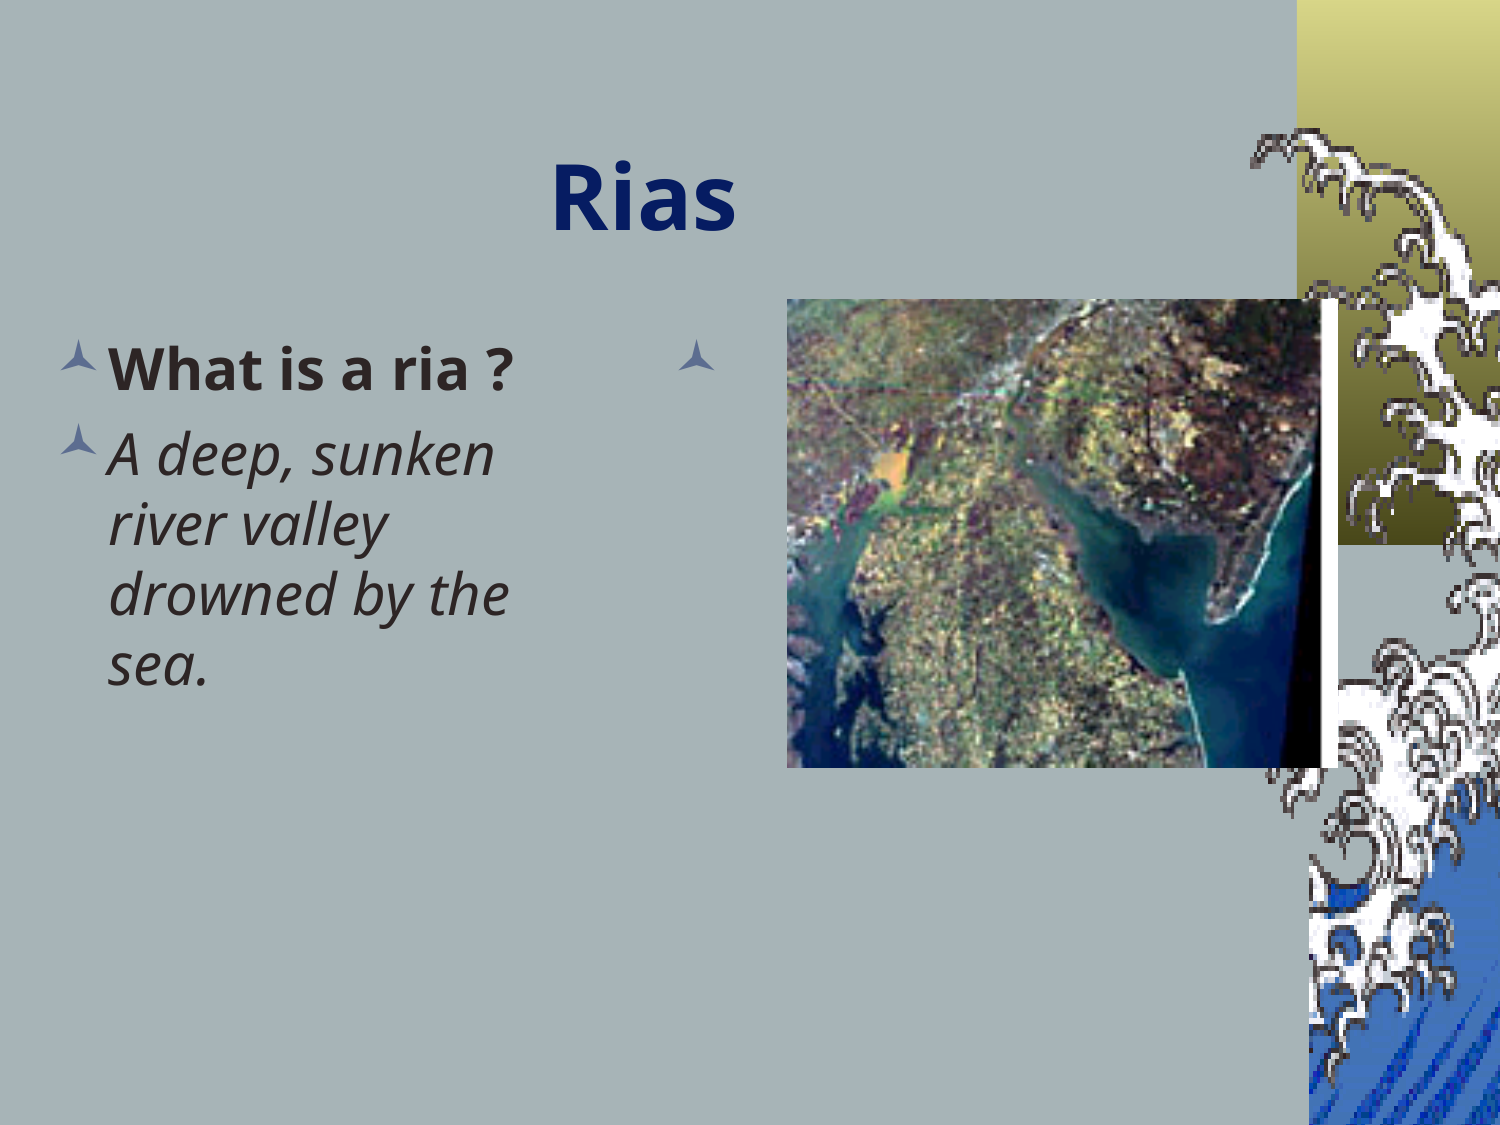

# Rias
What is a ria ?
A deep, sunken river valley drowned by the sea.